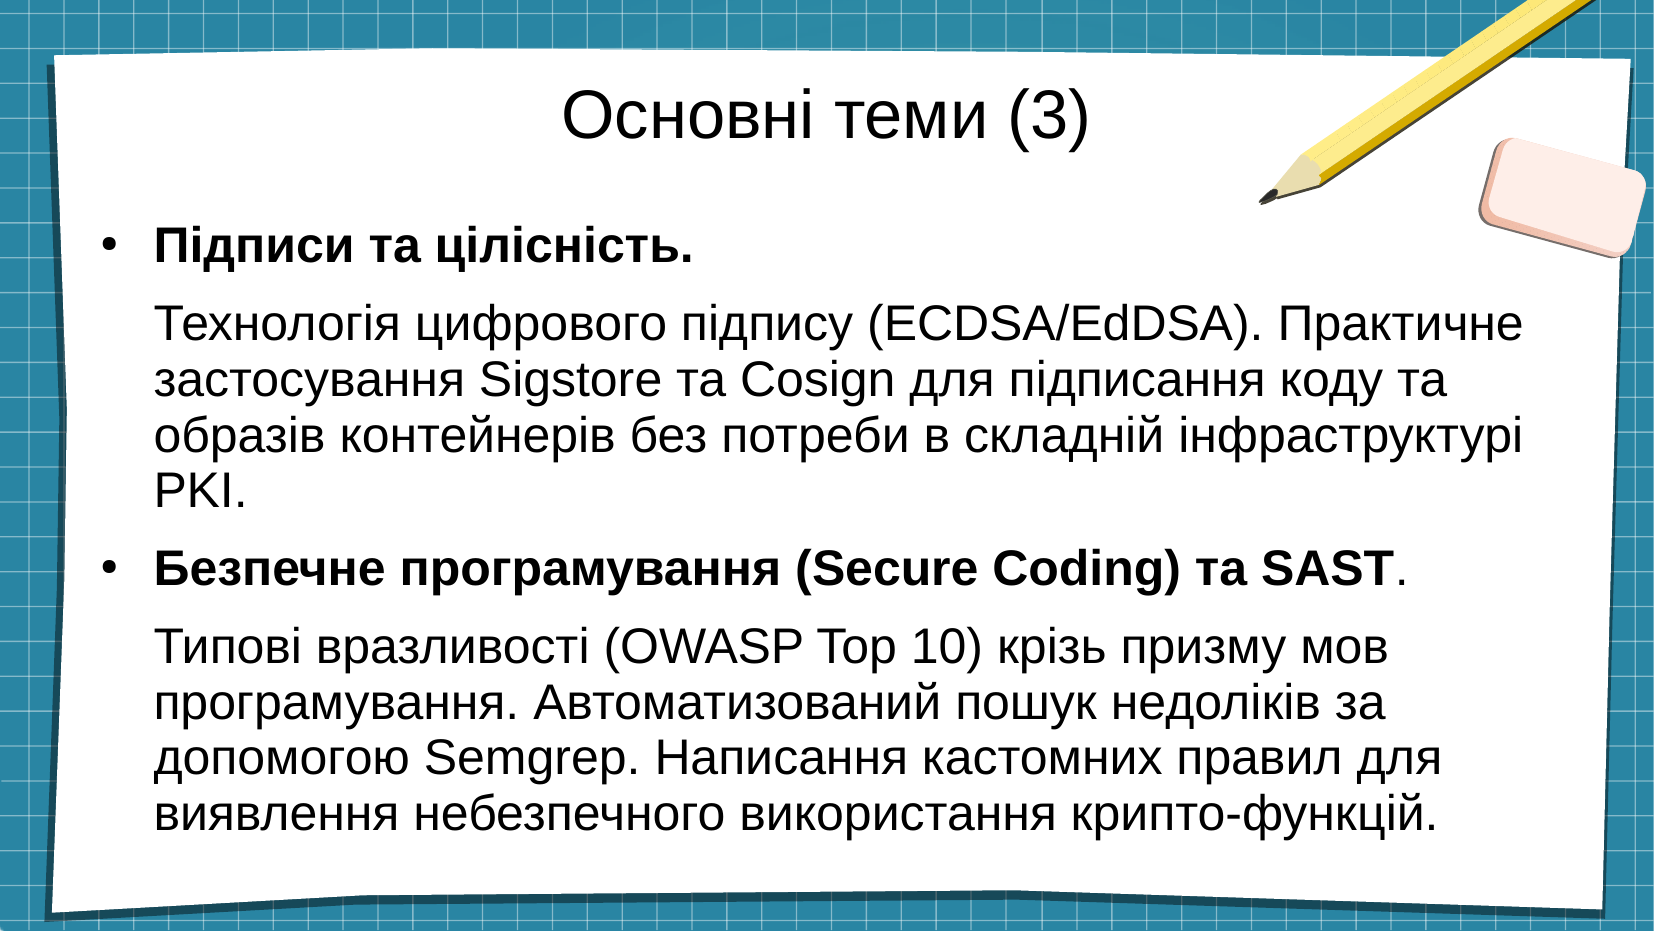

# Основні теми (3)
Підписи та цілісність.
Технологія цифрового підпису (ECDSA/EdDSA). Практичне застосування Sigstore та Cosign для підписання коду та образів контейнерів без потреби в складній інфраструктурі PKI.
Безпечне програмування (Secure Coding) та SAST.
Типові вразливості (OWASP Top 10) крізь призму мов програмування. Автоматизований пошук недоліків за допомогою Semgrep. Написання кастомних правил для виявлення небезпечного використання крипто-функцій.